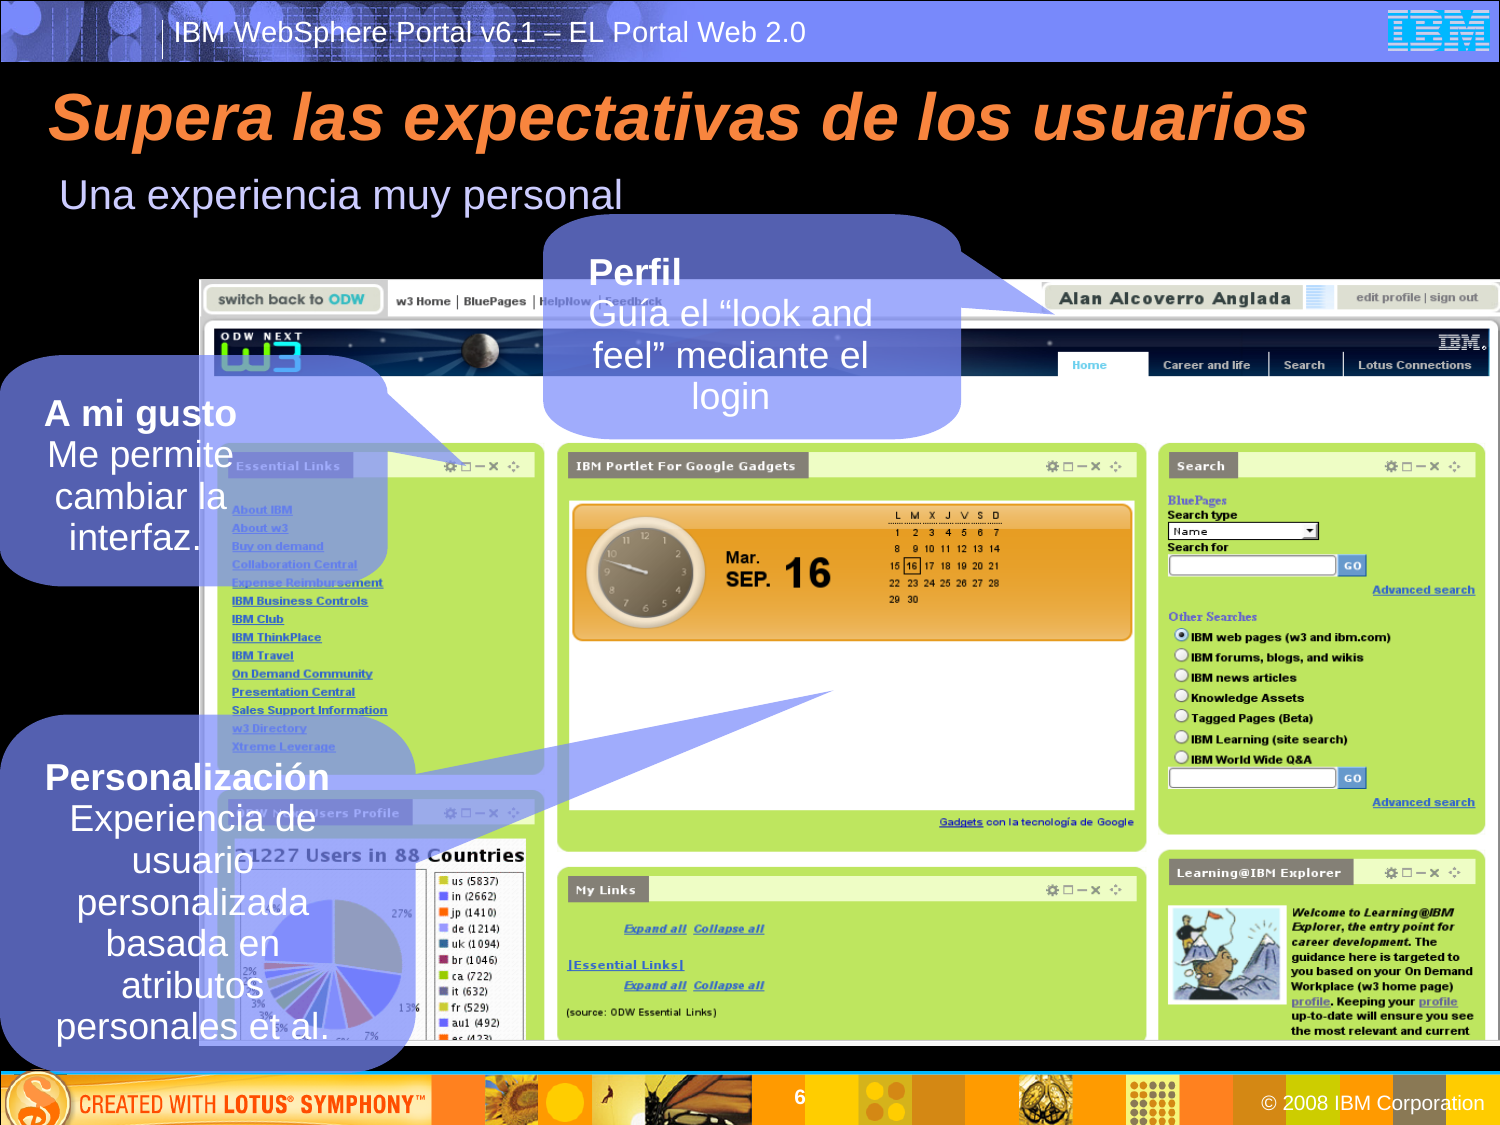

# Supera las expectativas de los usuarios
Una experiencia muy personal
Perfil
Guía el “look and feel” mediante el login
A mi gusto
Me permite cambiar la interfaz.
Personalización Experiencia de usuario personalizada basada en atributos personales et al.
6